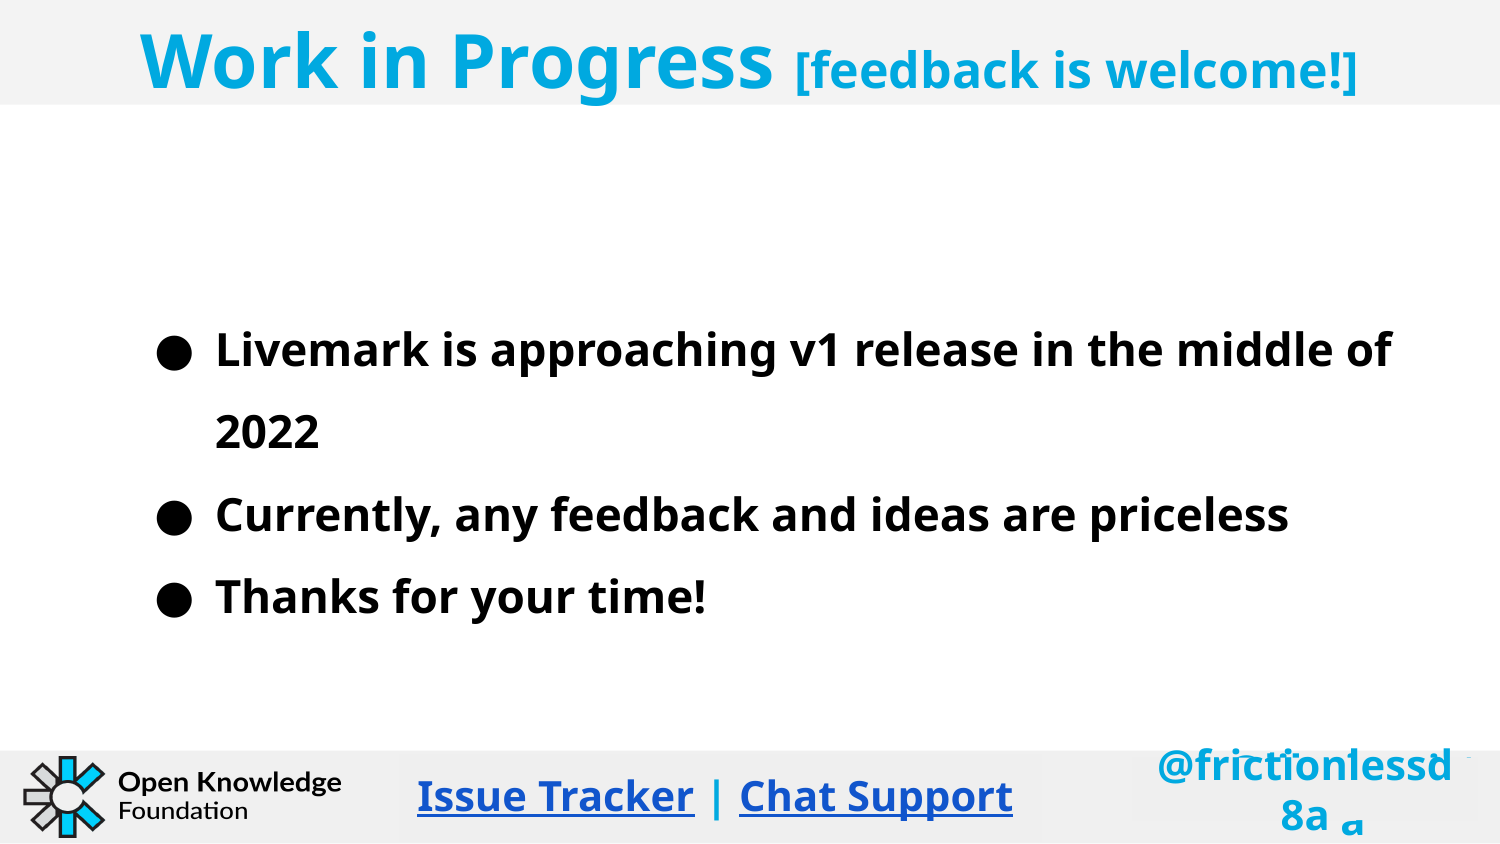

Work in Progress [feedback is welcome!]
Livemark is approaching v1 release in the middle of 2022
Currently, any feedback and ideas are priceless
Thanks for your time!
Issue Tracker | Chat Support
@frictionlessd8a